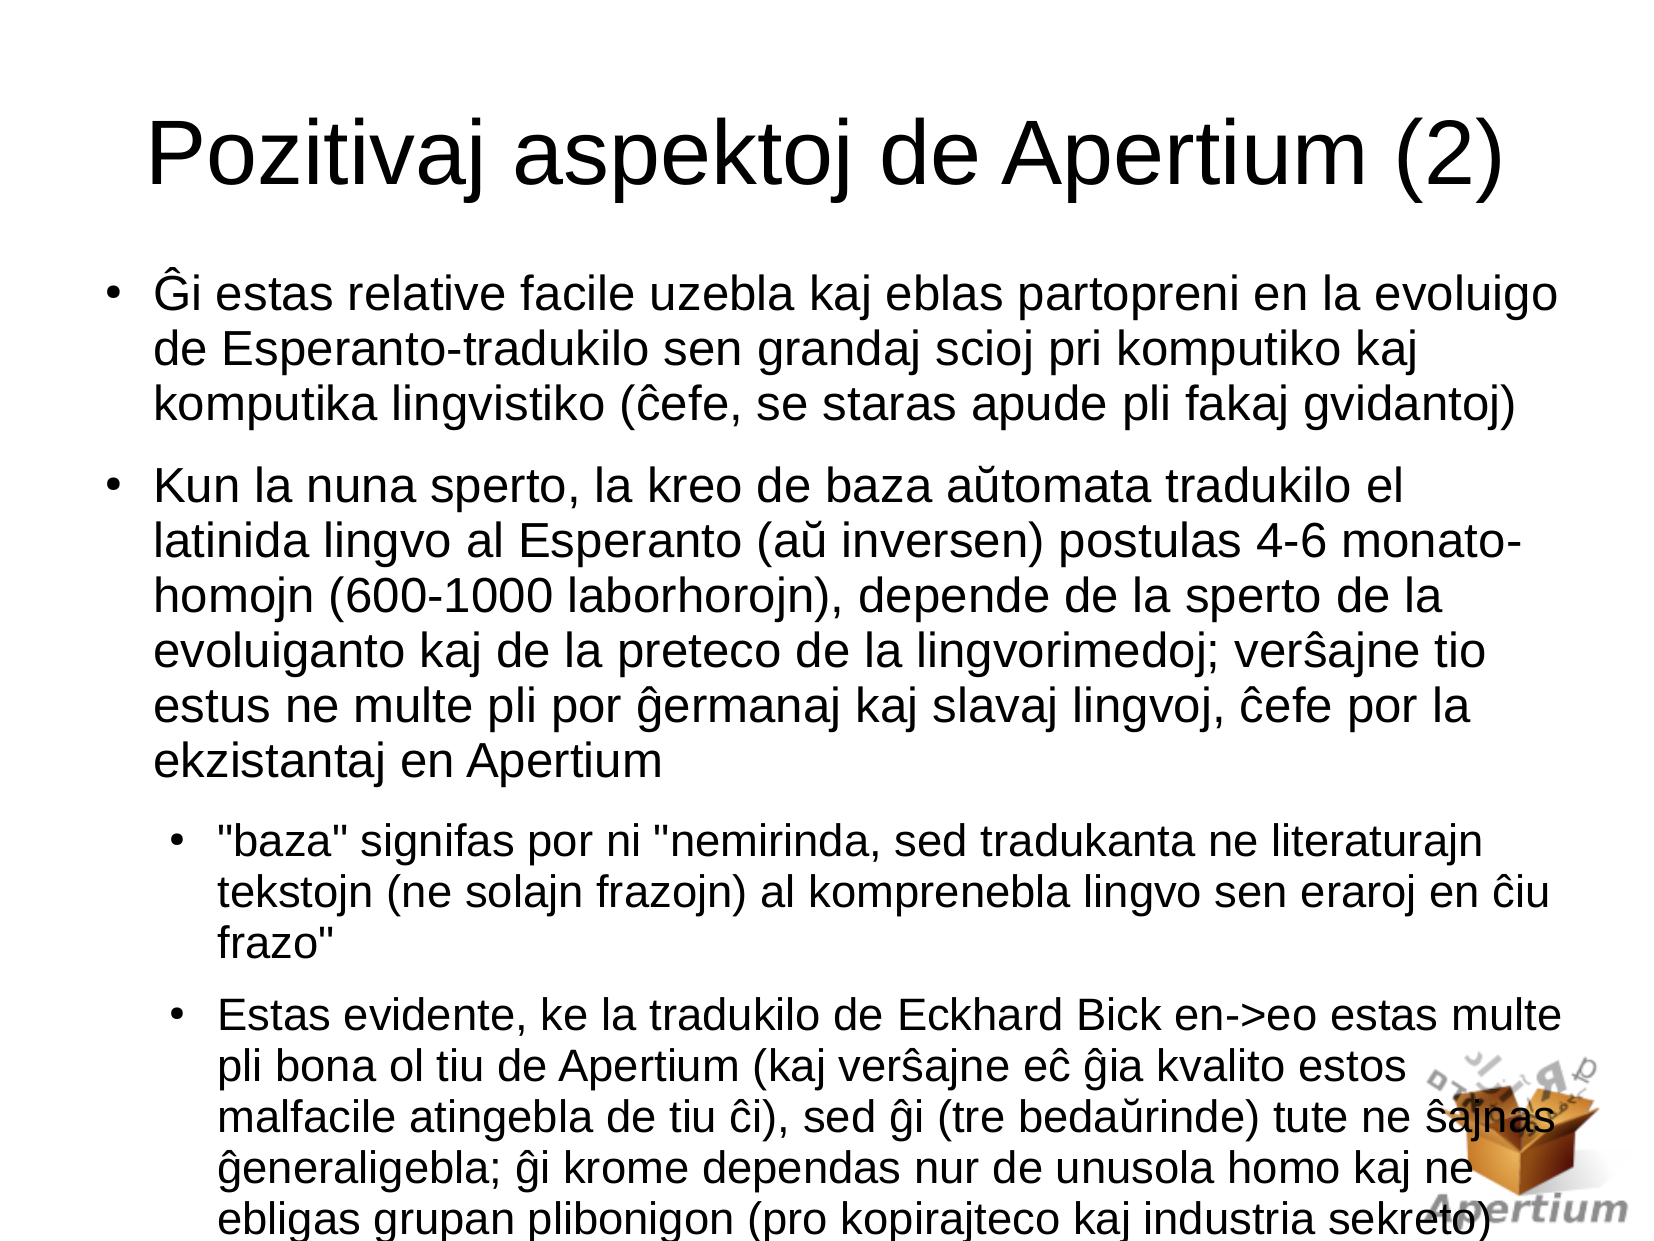

# Pozitivaj aspektoj de Apertium (2)
Ĝi estas relative facile uzebla kaj eblas partopreni en la evoluigo de Esperanto-tradukilo sen grandaj scioj pri komputiko kaj komputika lingvistiko (ĉefe, se staras apude pli fakaj gvidantoj)
Kun la nuna sperto, la kreo de baza aŭtomata tradukilo el latinida lingvo al Esperanto (aŭ inversen) postulas 4-6 monato-homojn (600-1000 laborhorojn), depende de la sperto de la evoluiganto kaj de la preteco de la lingvorimedoj; verŝajne tio estus ne multe pli por ĝermanaj kaj slavaj lingvoj, ĉefe por la ekzistantaj en Apertium
"baza" signifas por ni "nemirinda, sed tradukanta ne literaturajn tekstojn (ne solajn frazojn) al komprenebla lingvo sen eraroj en ĉiu frazo"
Estas evidente, ke la tradukilo de Eckhard Bick en->eo estas multe pli bona ol tiu de Apertium (kaj verŝajne eĉ ĝia kvalito estos malfacile atingebla de tiu ĉi), sed ĝi (tre bedaŭrinde) tute ne ŝajnas ĝeneraligebla; ĝi krome dependas nur de unusola homo kaj ne ebligas grupan plibonigon (pro kopirajteco kaj industria sekreto)